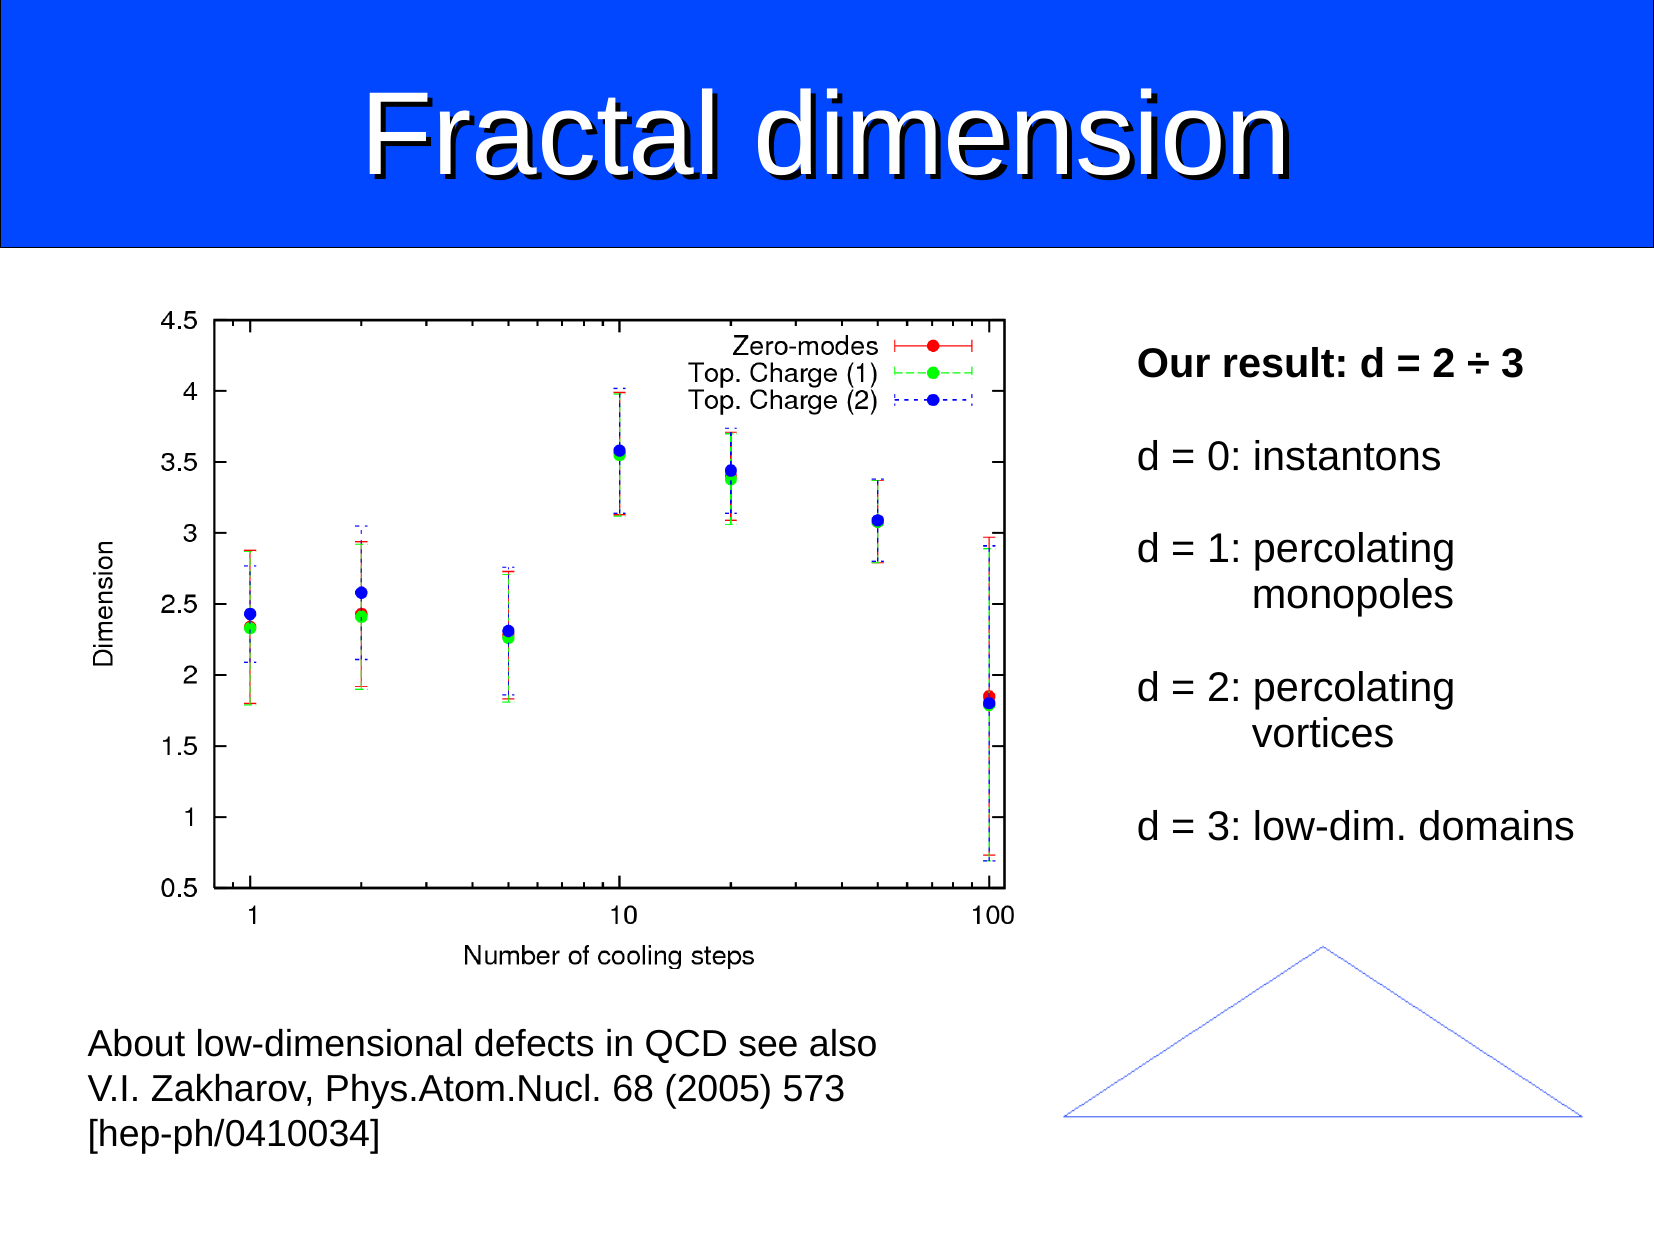

# Fractal dimension
Our result: d = 2 ÷ 3
d = 0: instantons
d = 1: percolating
 monopoles
d = 2: percolating
 vortices
d = 3: low-dim. domains
About low-dimensional defects in QCD see also
V.I. Zakharov, Phys.Atom.Nucl. 68 (2005) 573
[hep-ph/0410034]
P.V. Buividovich, M.N. Chernodub, D.E. Kharzeev, T.K.,
 E.V. Luschevskaya, M.I. Polikarpov (2010)